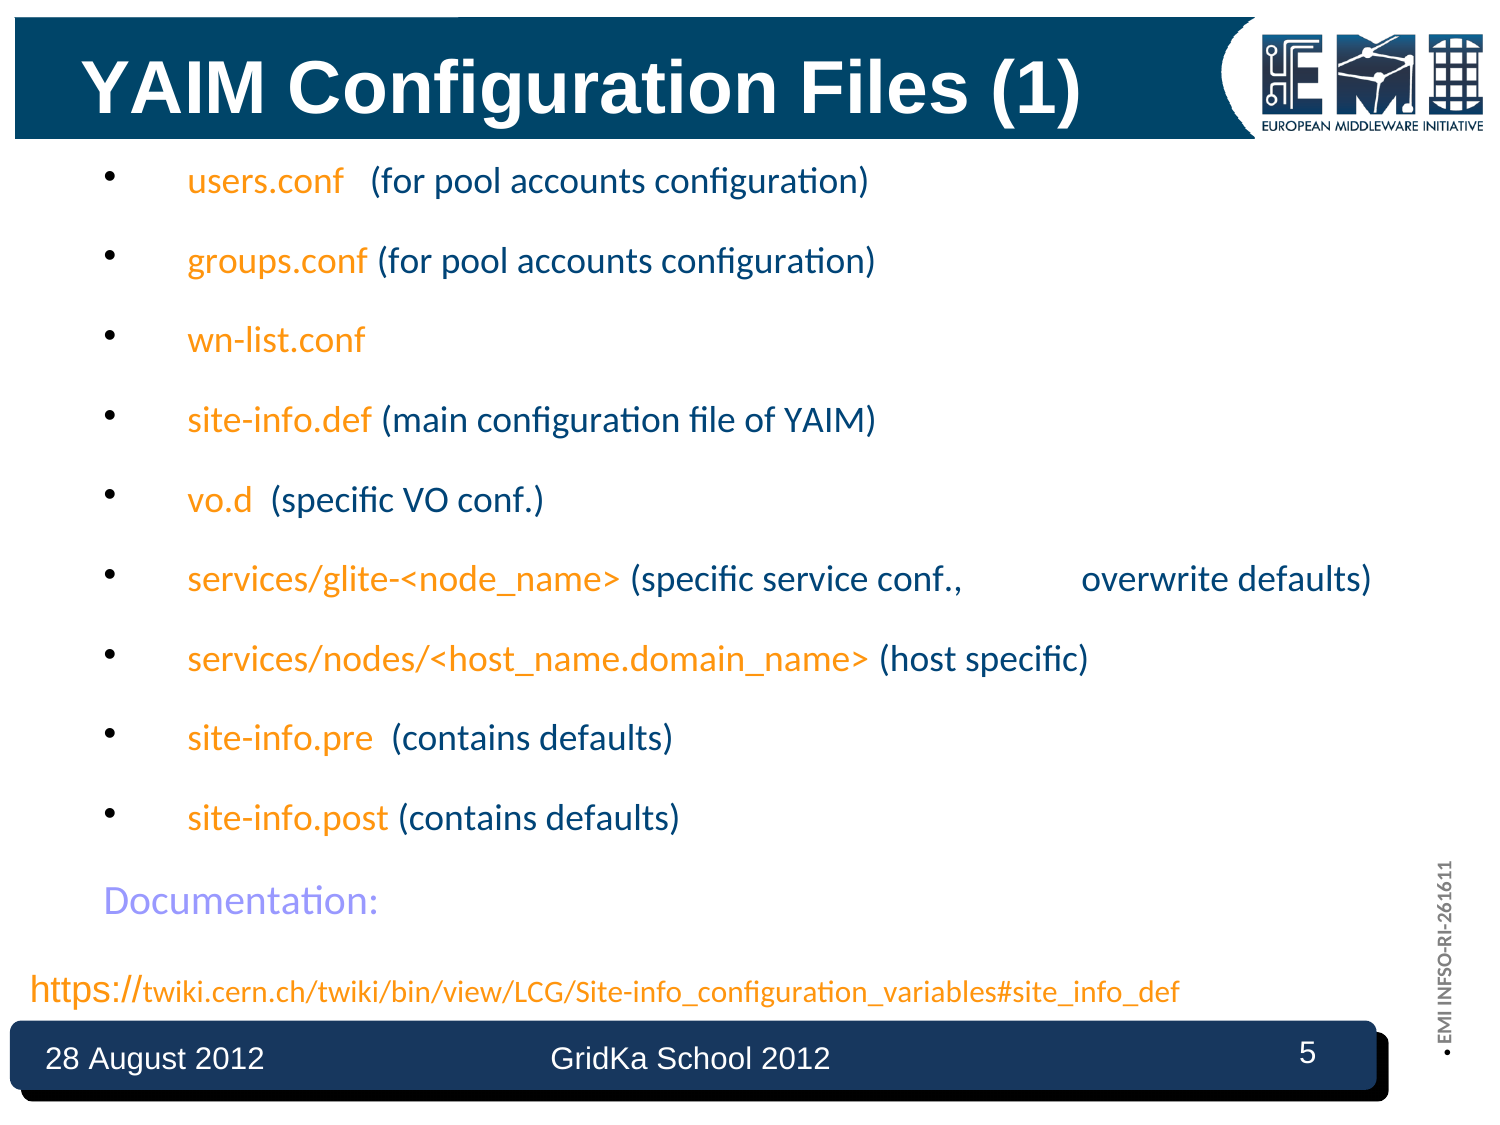

YAIM Configuration Files (1)
users.conf (for pool accounts configuration)
groups.conf (for pool accounts configuration)
wn-list.conf
site-info.def (main configuration file of YAIM)
vo.d (specific VO conf.)
services/glite-<node_name> (specific service conf., overwrite defaults)
services/nodes/<host_name.domain_name> (host specific)
site-info.pre (contains defaults)
site-info.post (contains defaults)
Documentation:
https://twiki.cern.ch/twiki/bin/view/LCG/Site-info_configuration_variables#site_info_def